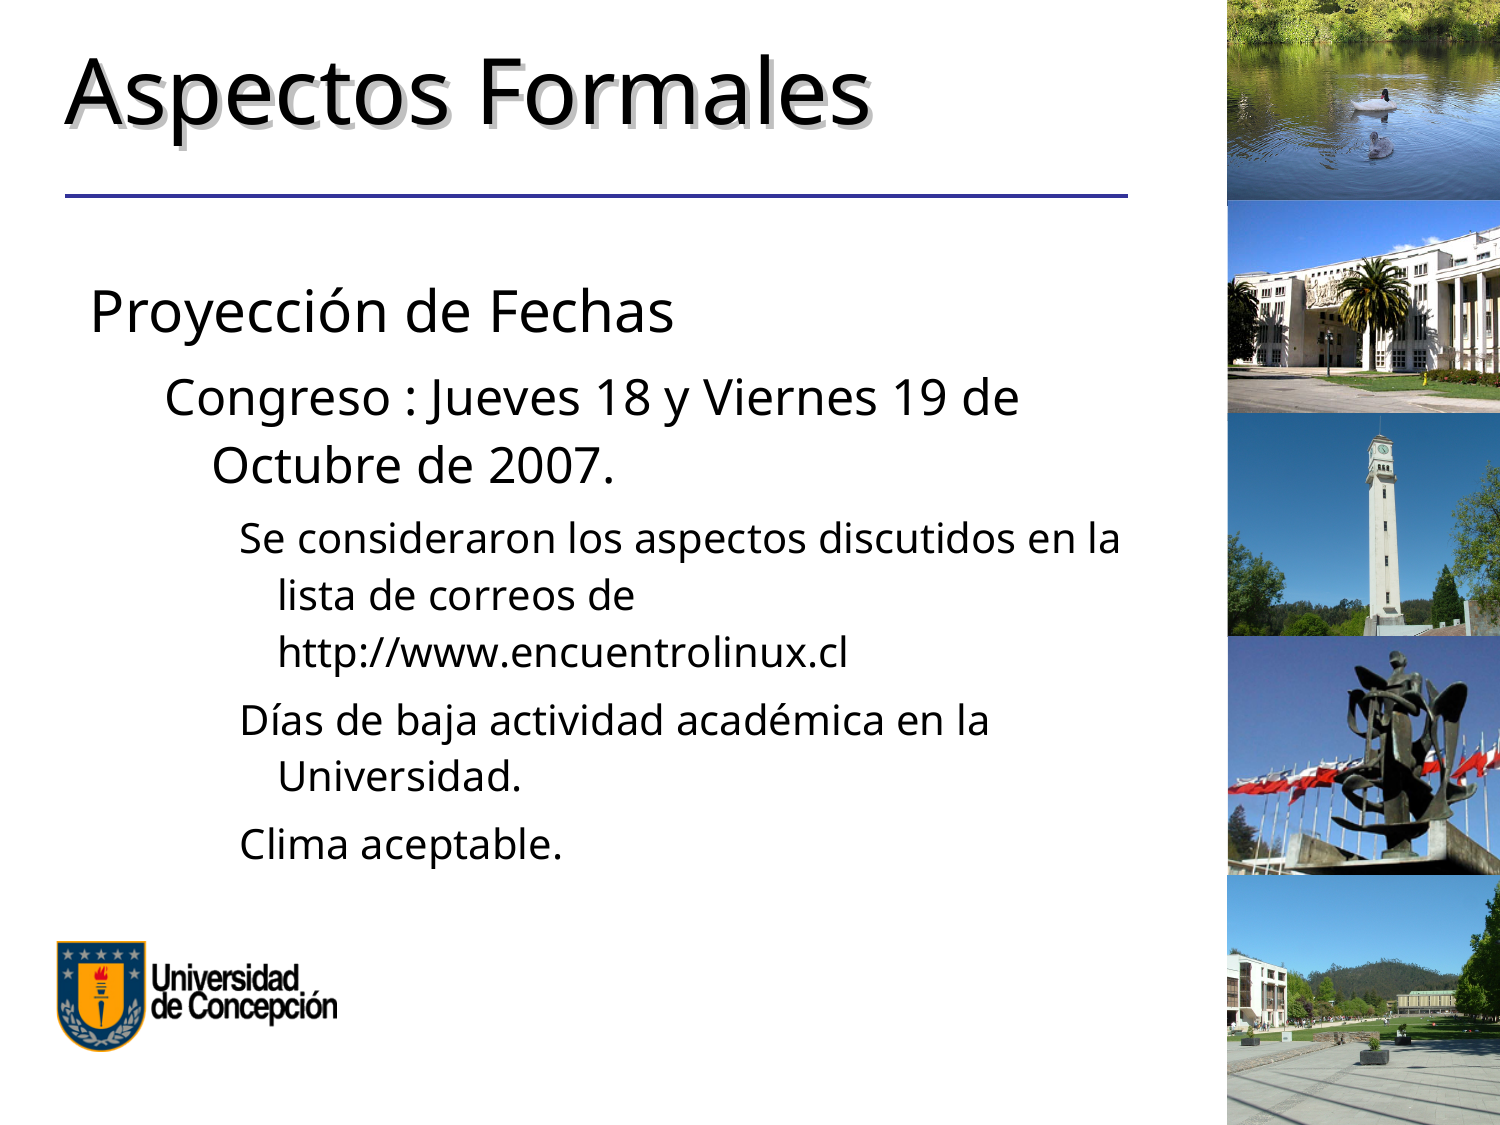

# Aspectos Formales
Proyección de Fechas
Congreso : Jueves 18 y Viernes 19 de Octubre de 2007.
Se consideraron los aspectos discutidos en la lista de correos de http://www.encuentrolinux.cl
Días de baja actividad académica en la Universidad.
Clima aceptable.